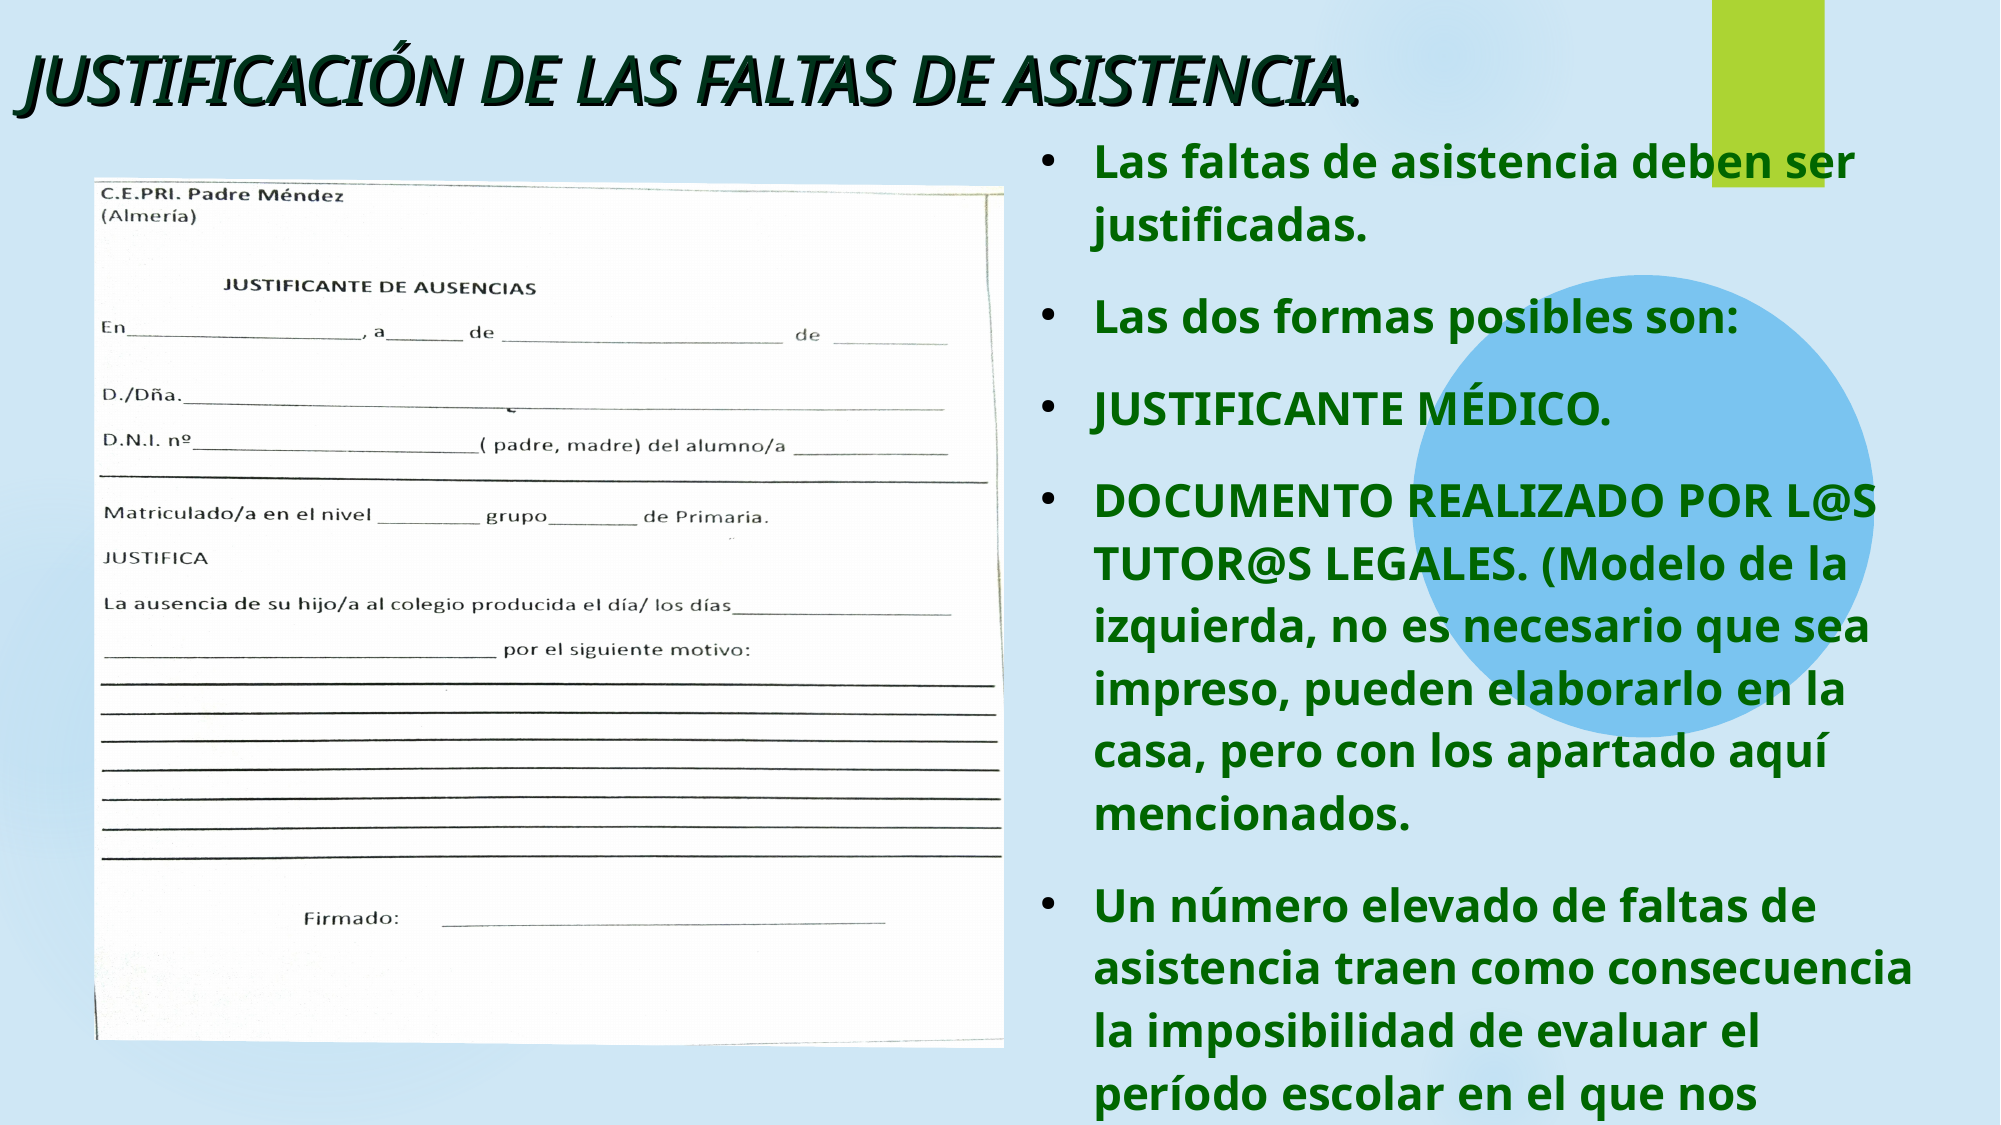

# JUSTIFICACIÓN DE LAS FALTAS DE ASISTENCIA.
Las faltas de asistencia deben ser justificadas.
Las dos formas posibles son:
JUSTIFICANTE MÉDICO.
DOCUMENTO REALIZADO POR L@S TUTOR@S LEGALES. (Modelo de la izquierda, no es necesario que sea impreso, pueden elaborarlo en la casa, pero con los apartado aquí mencionados.
Un número elevado de faltas de asistencia traen como consecuencia la imposibilidad de evaluar el período escolar en el que nos encontramos.